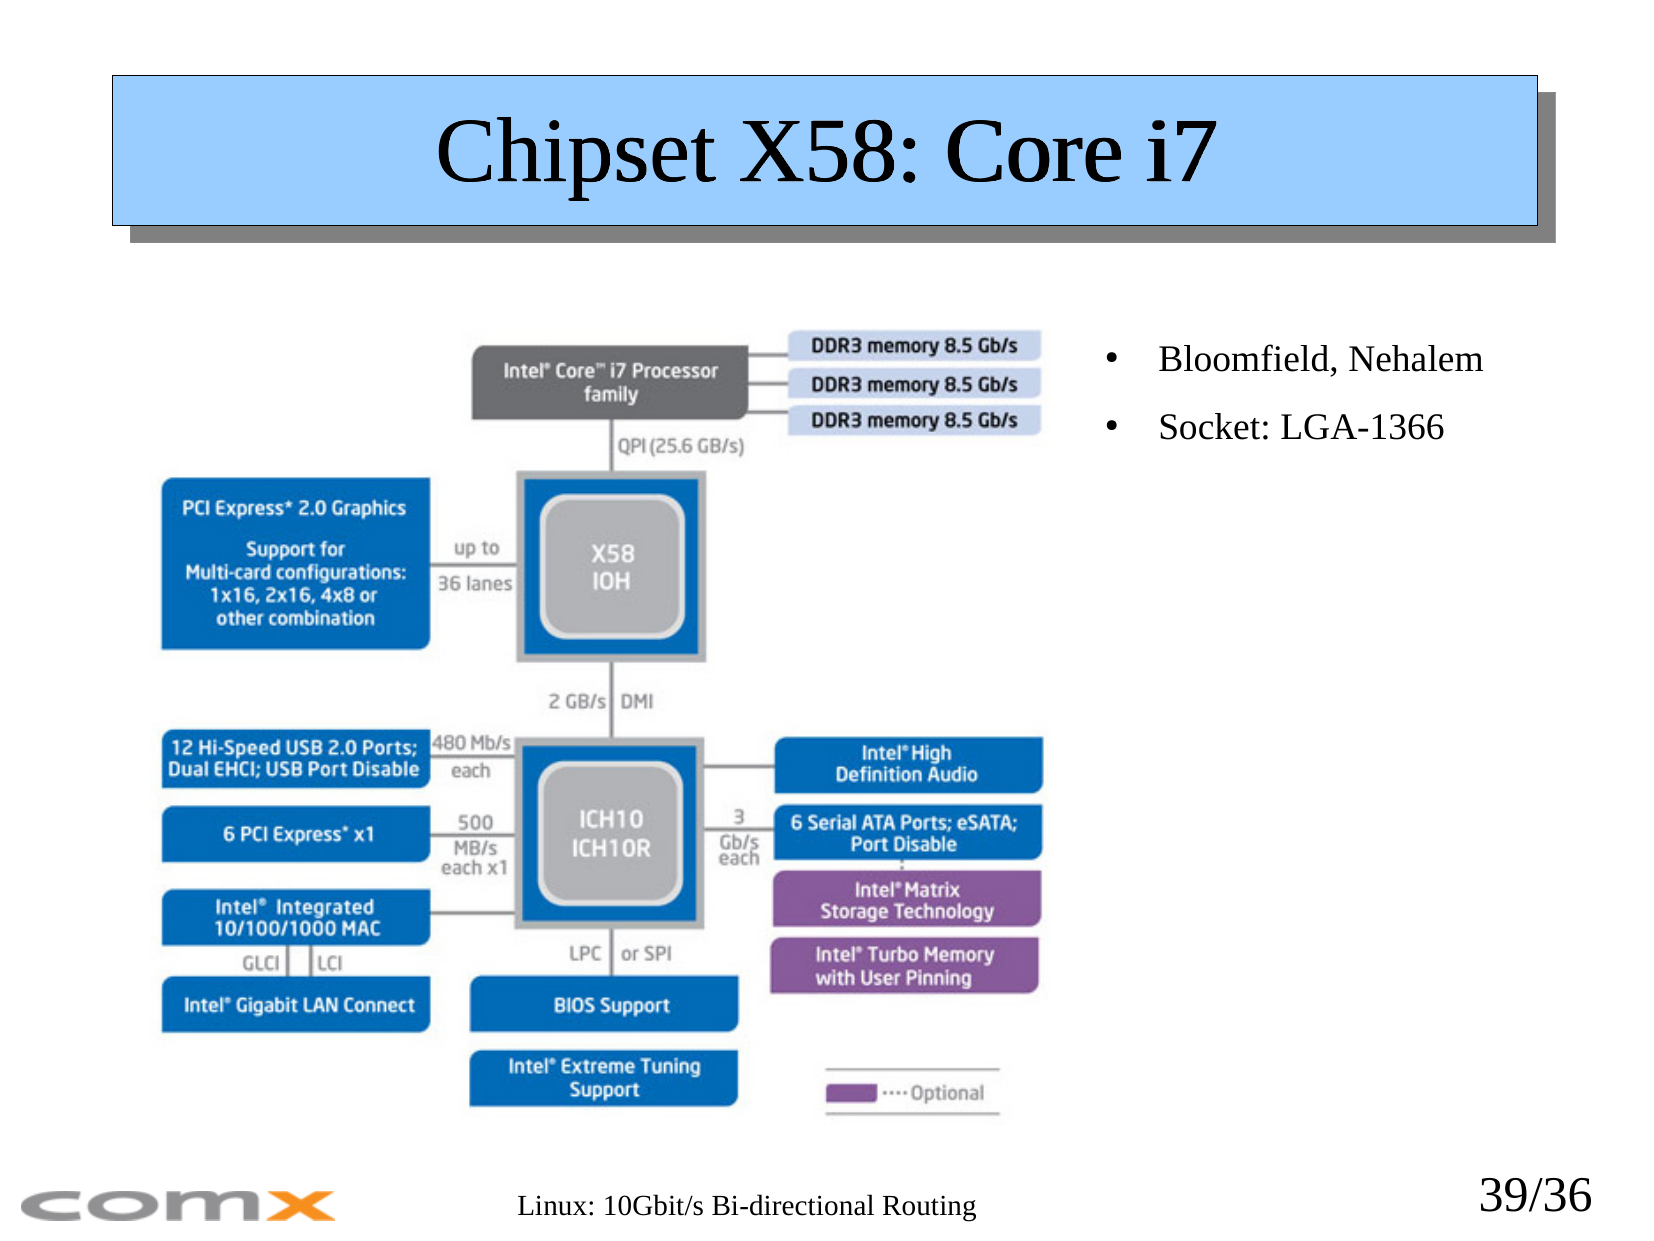

# Chipset X58: Core i7
Bloomfield, Nehalem
Socket: LGA-1366